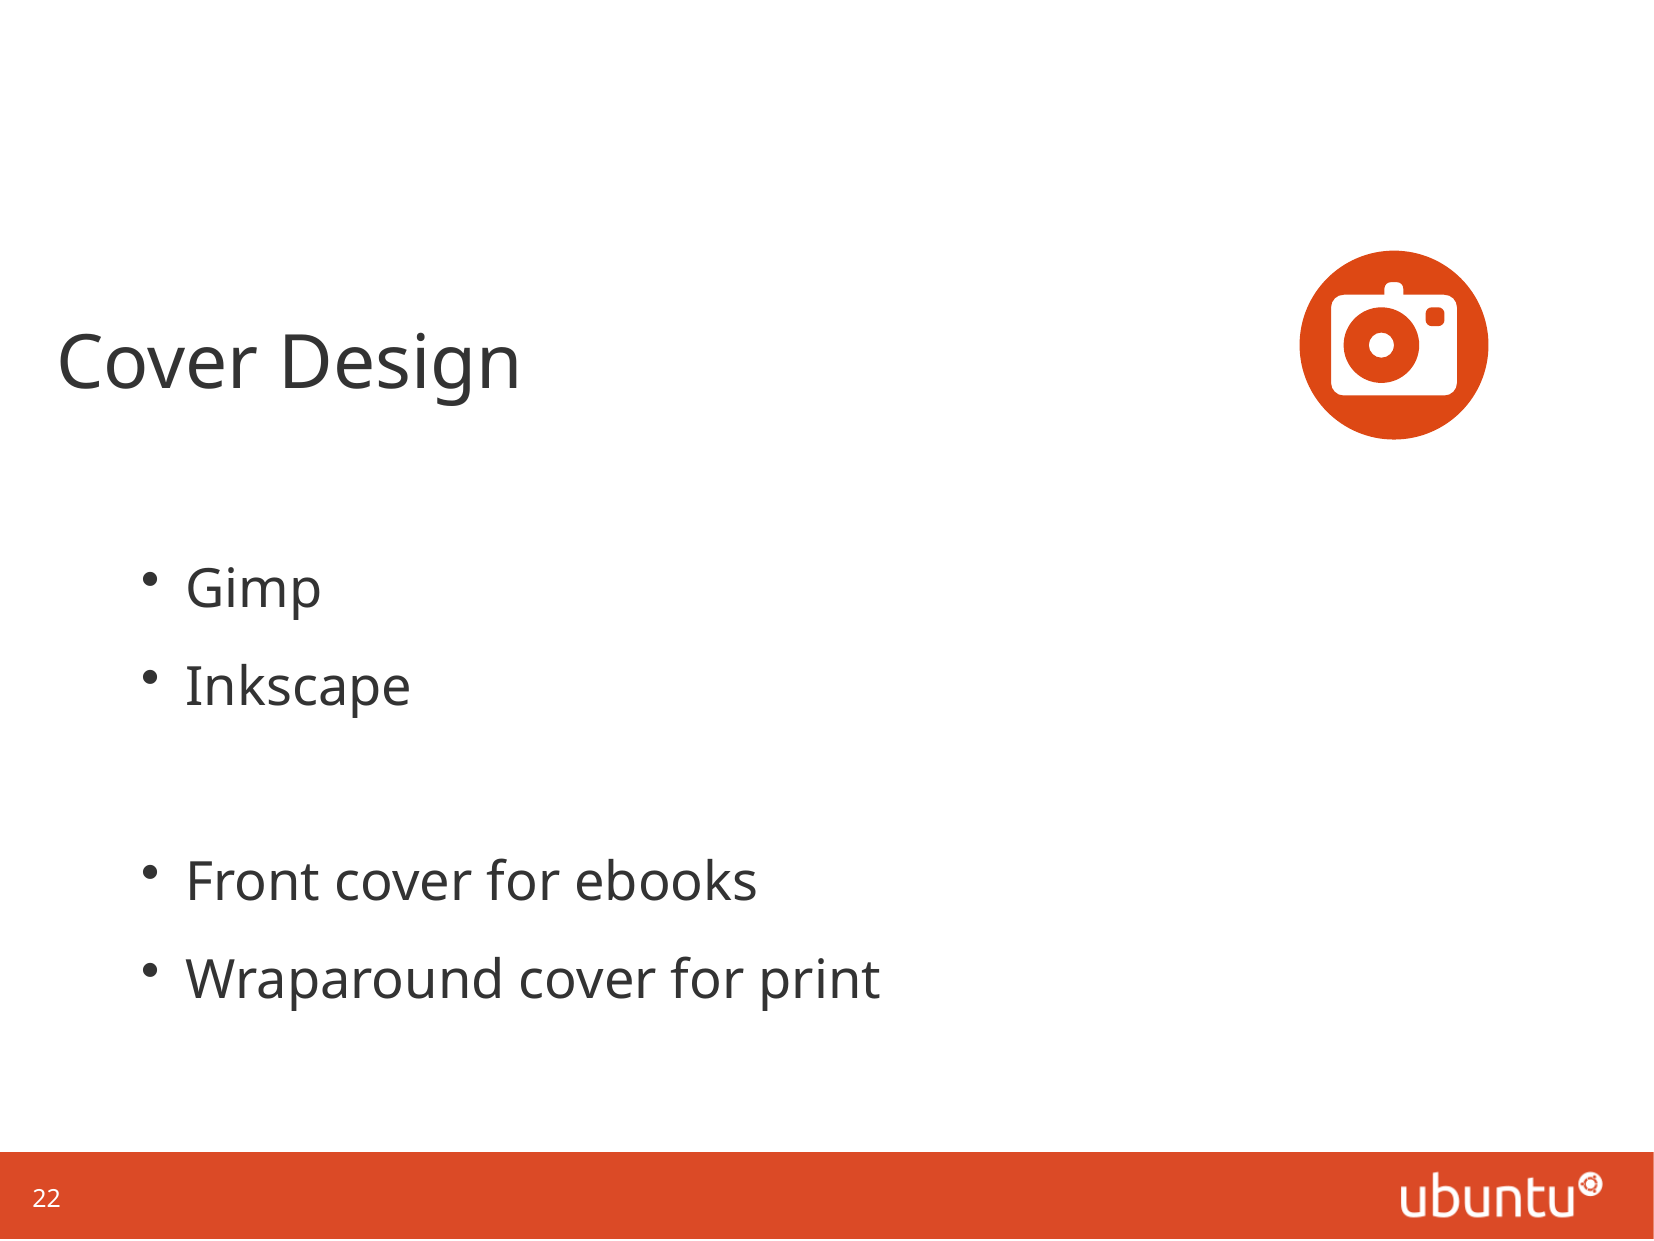

# Cover Design
Gimp
Inkscape
Front cover for ebooks
Wraparound cover for print